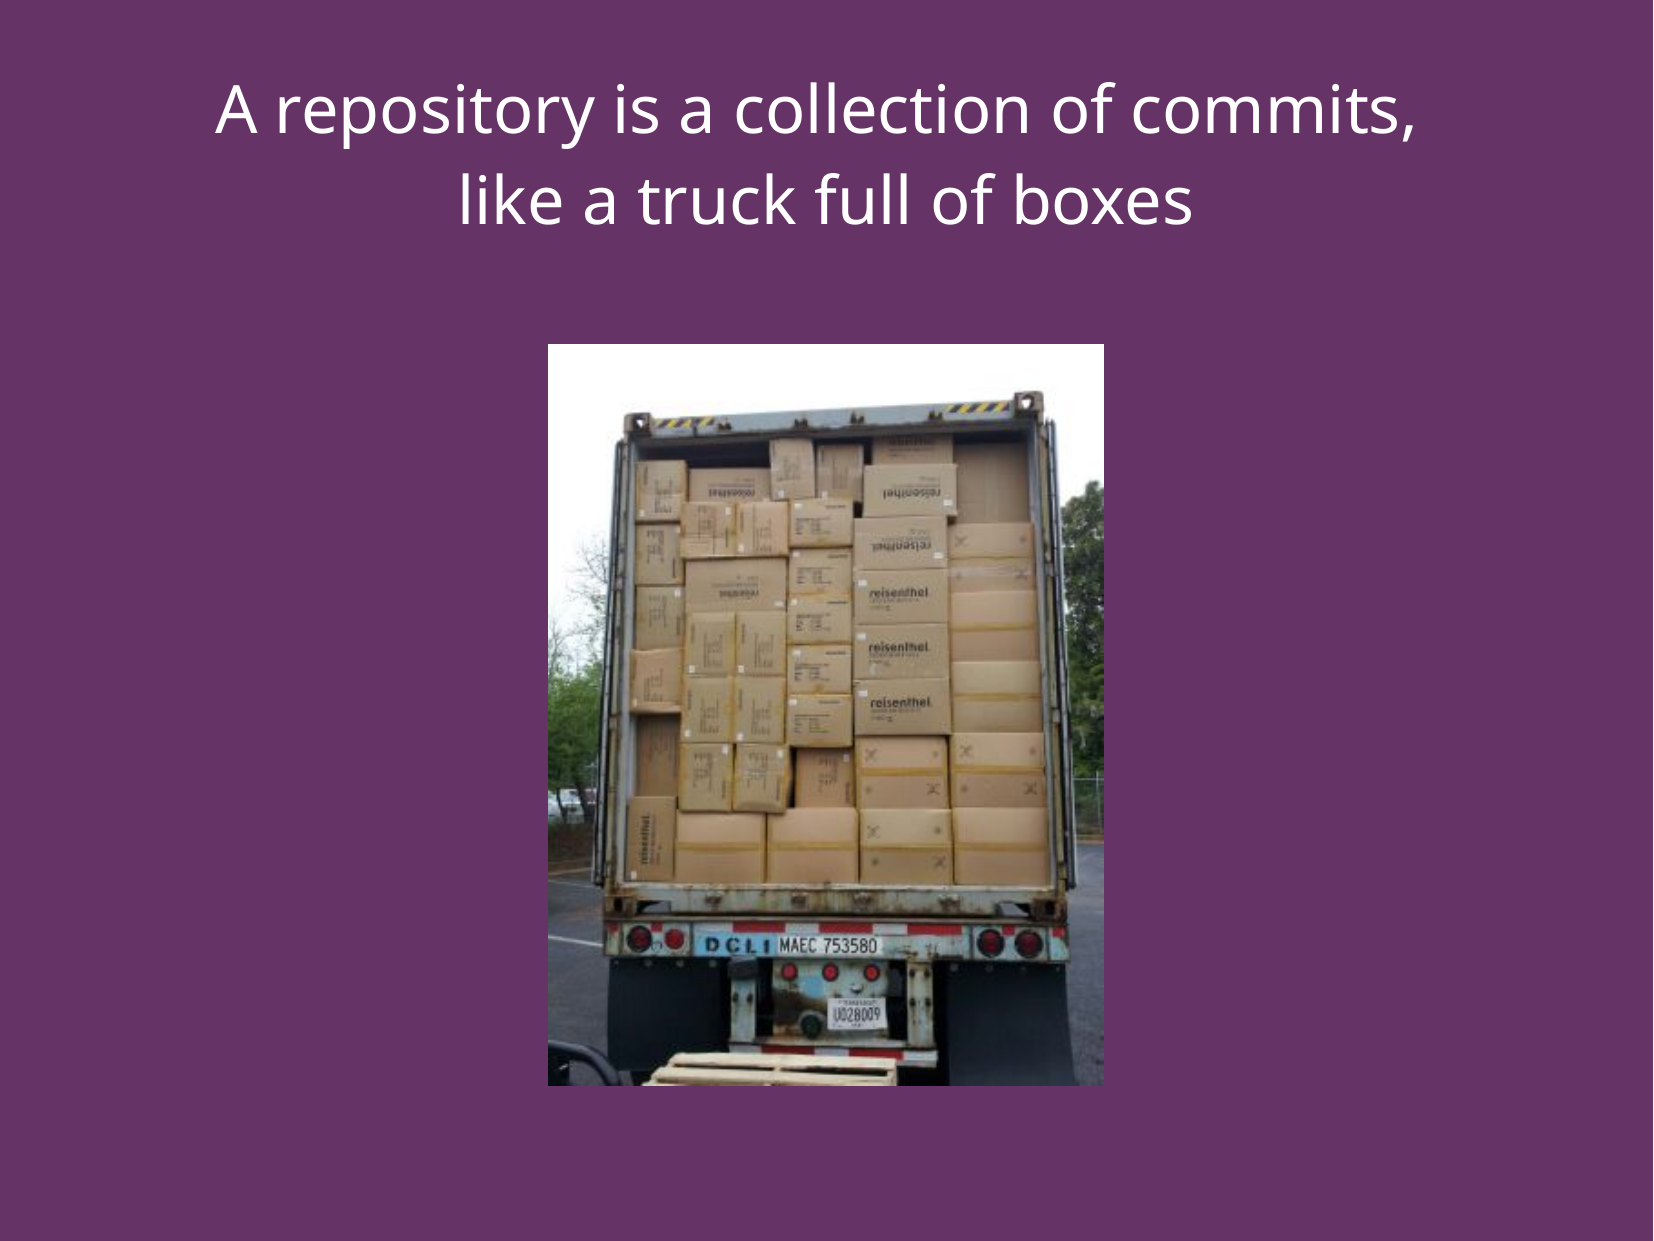

# A repository is a collection of commits, like a truck full of boxes